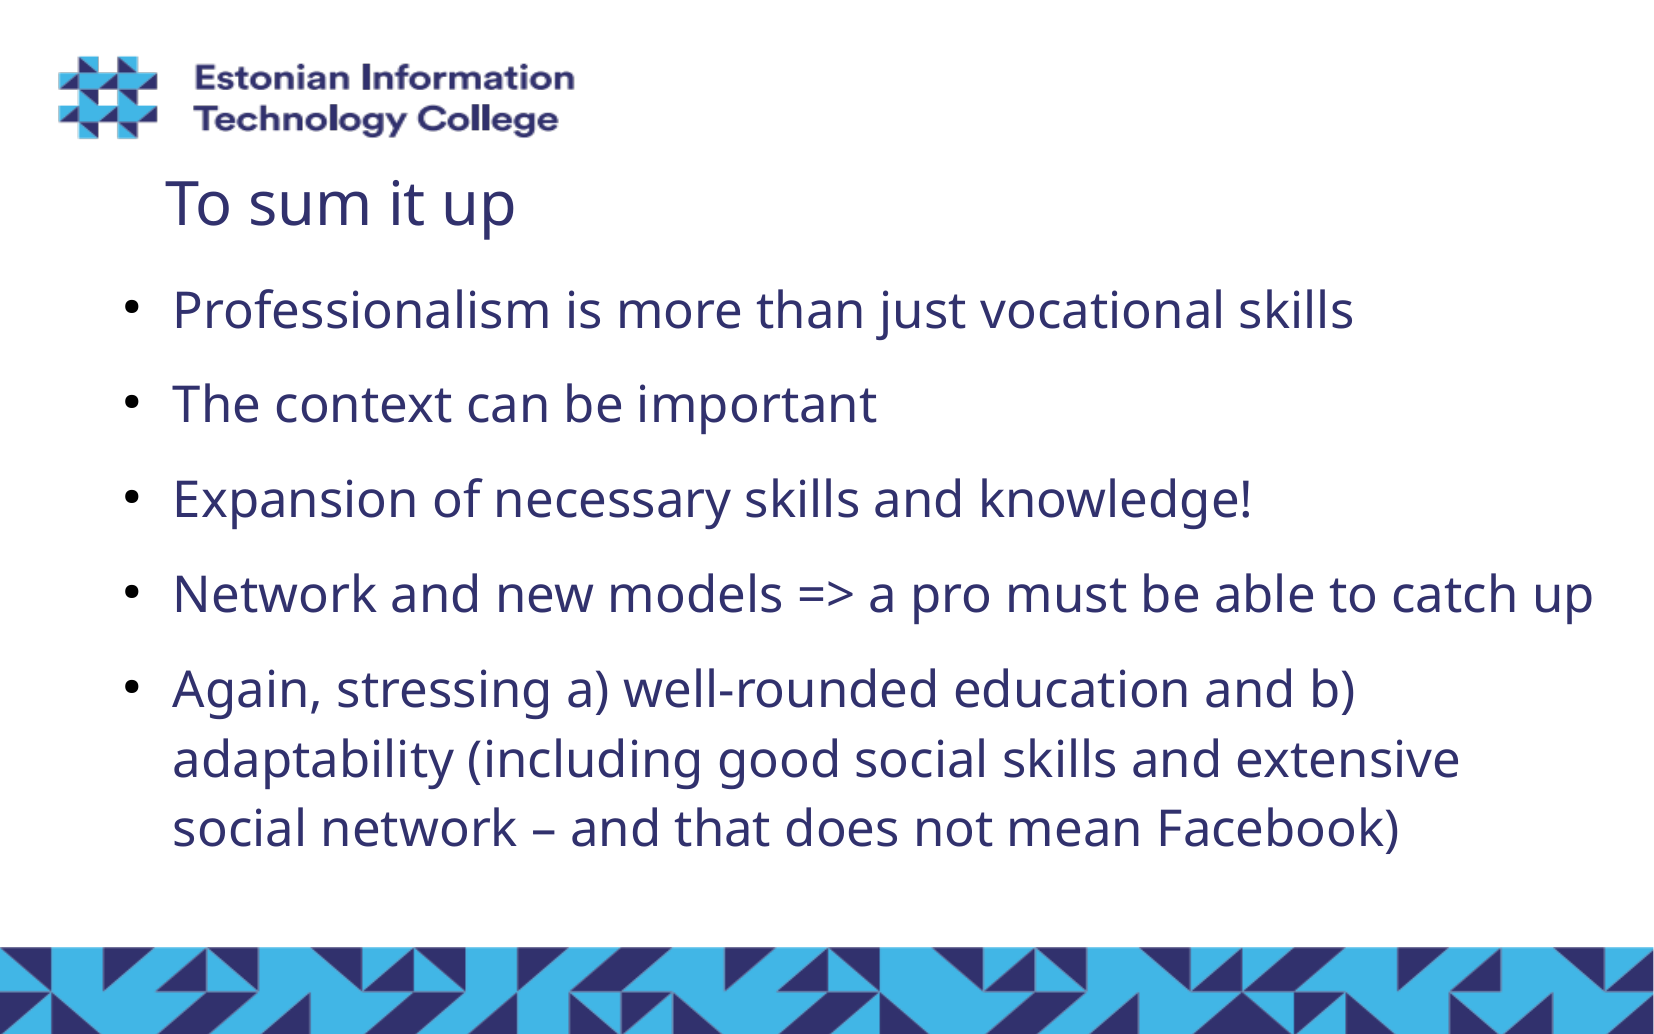

# To sum it up
Professionalism is more than just vocational skills
The context can be important
Expansion of necessary skills and knowledge!
Network and new models => a pro must be able to catch up
Again, stressing a) well-rounded education and b) adaptability (including good social skills and extensive social network – and that does not mean Facebook)